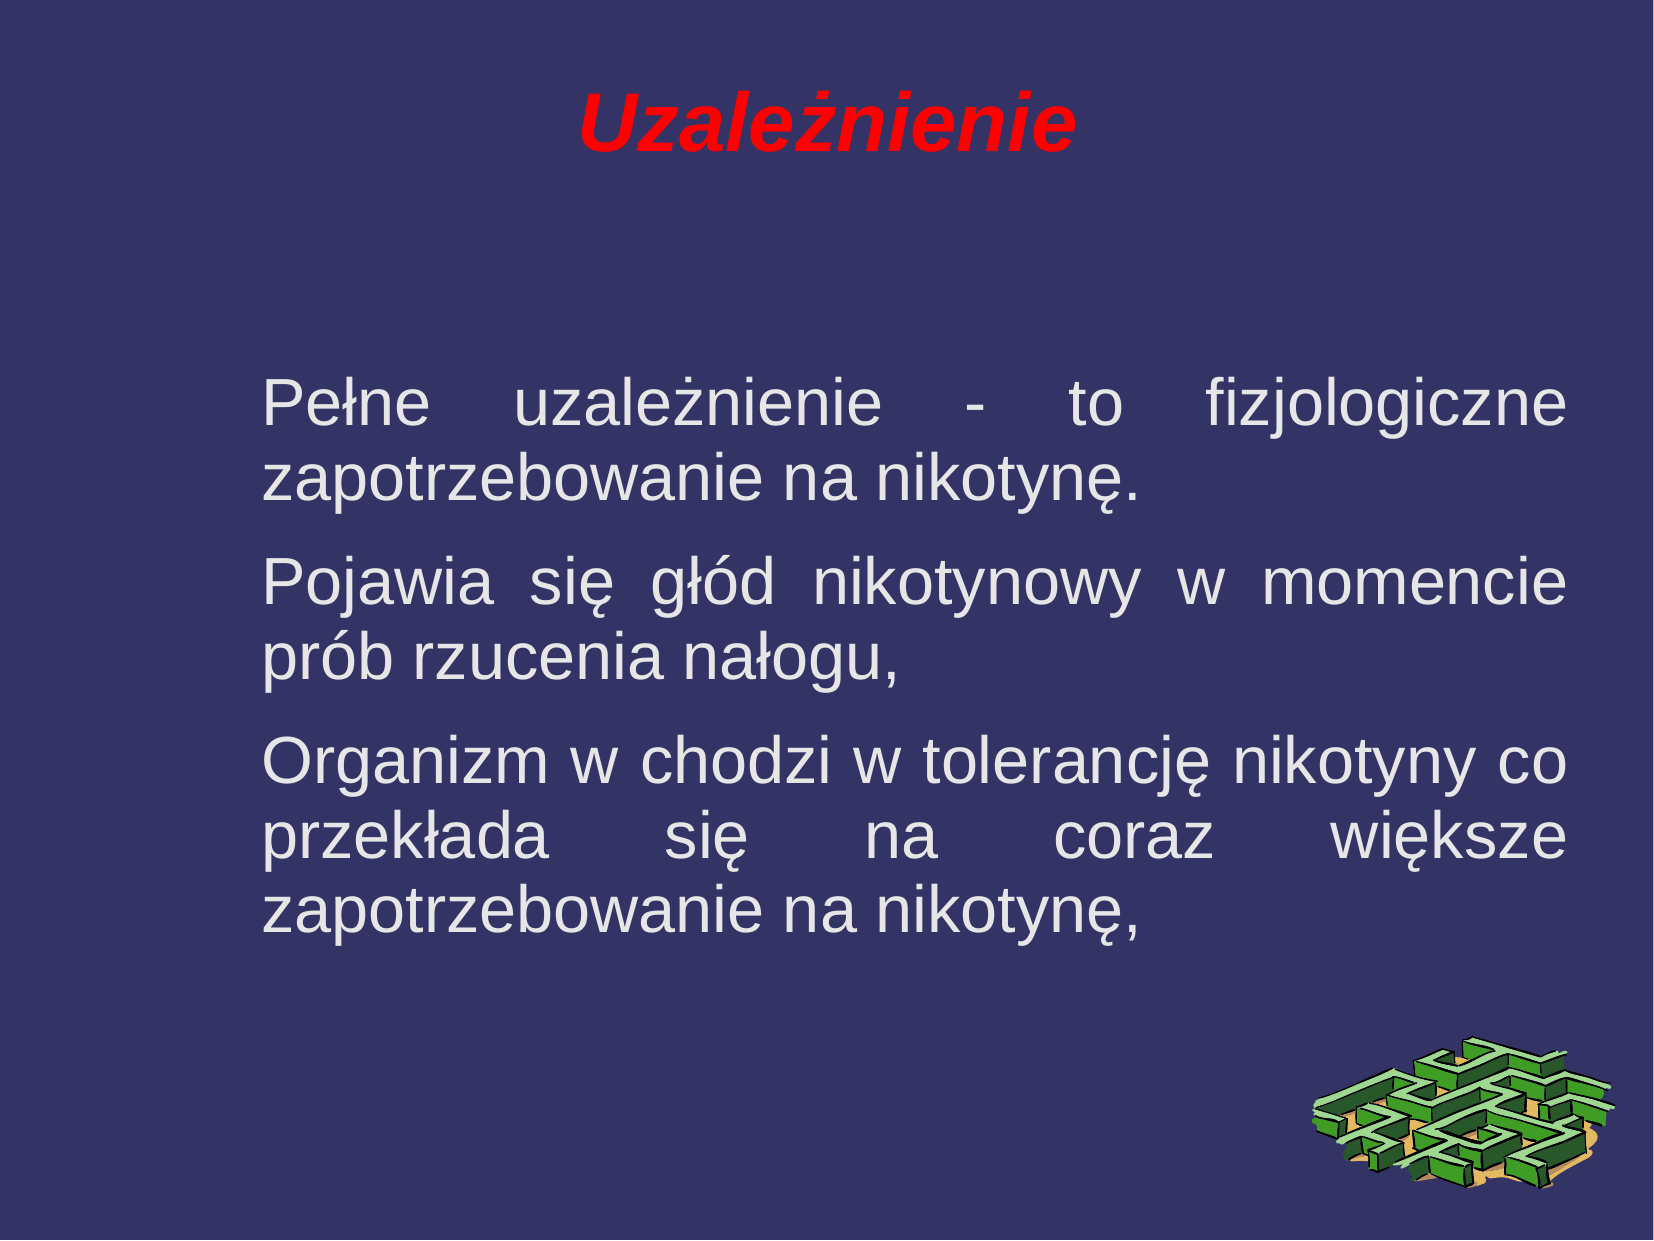

# Uzależnienie
Pełne uzależnienie - to fizjologiczne zapotrzebowanie na nikotynę.
Pojawia się głód nikotynowy w momencie prób rzucenia nałogu,
Organizm w chodzi w tolerancję nikotyny co przekłada się na coraz większe zapotrzebowanie na nikotynę,